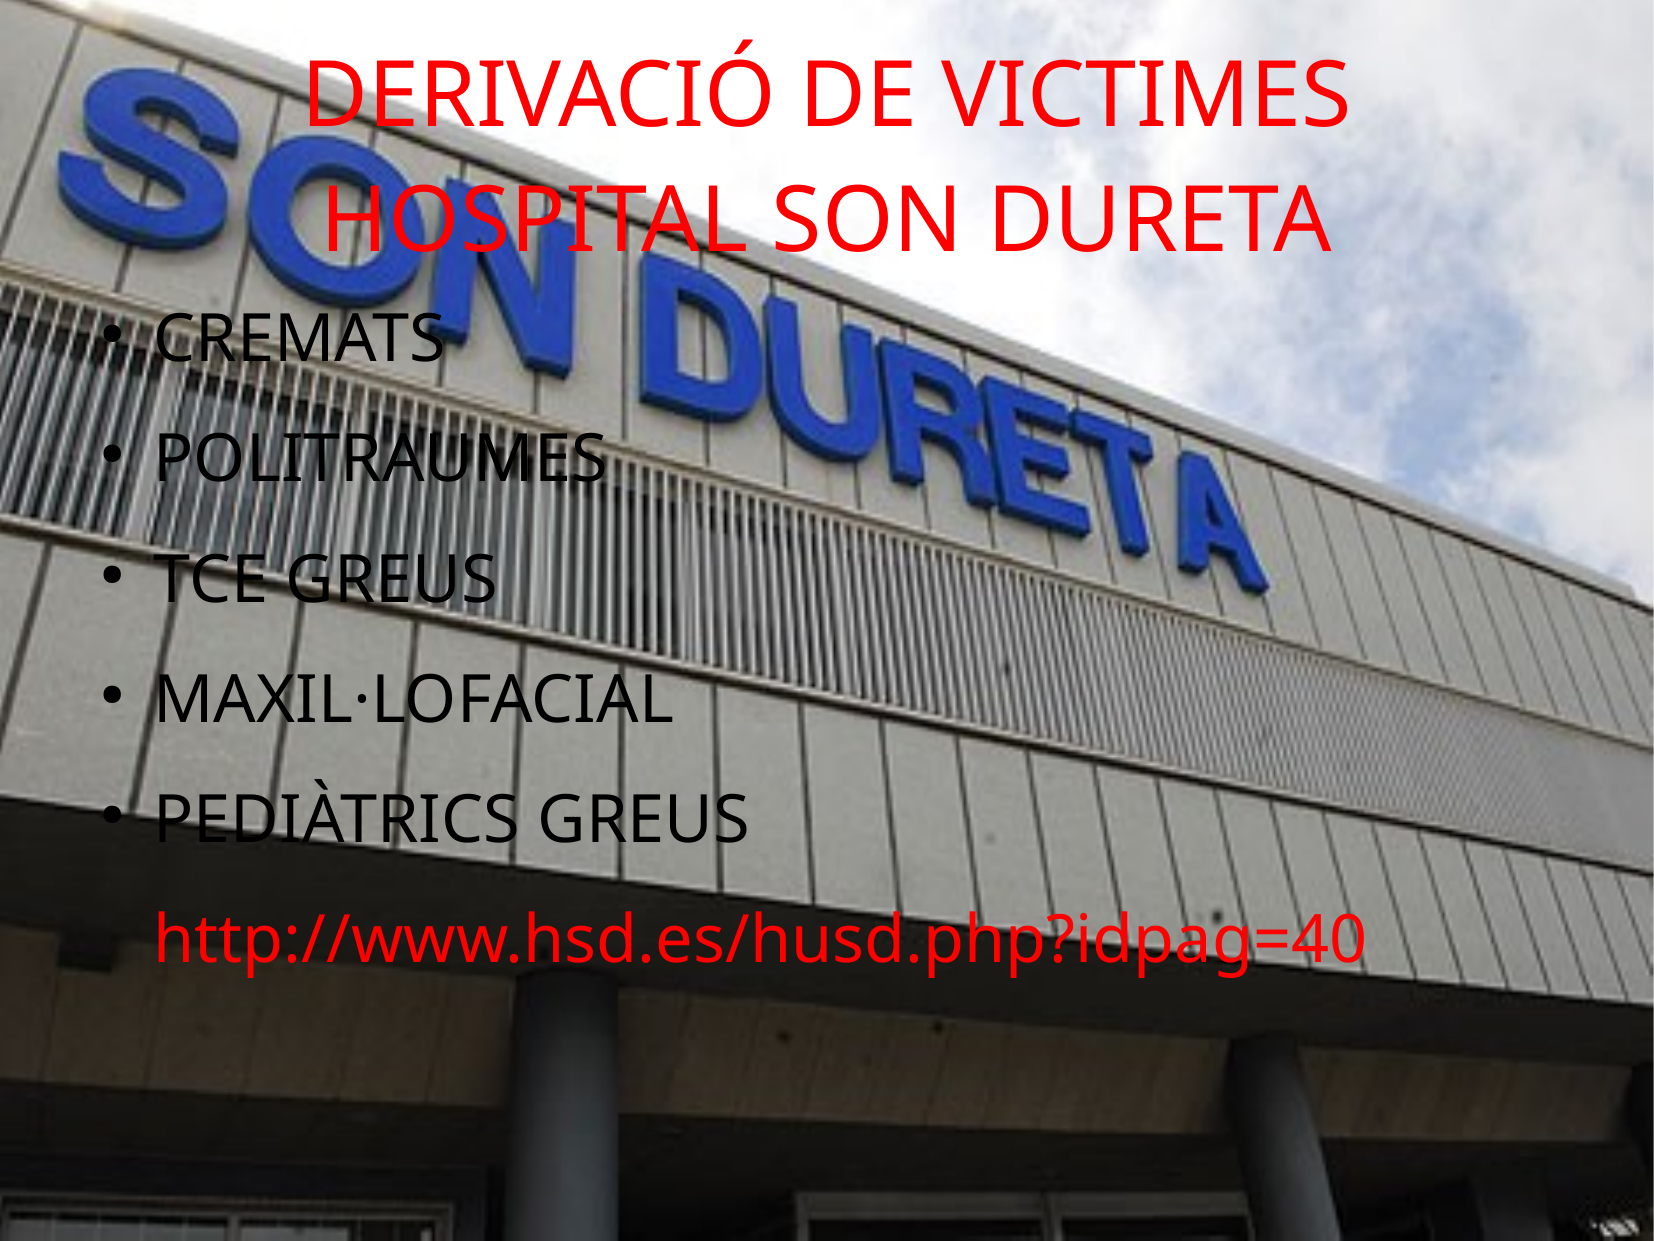

# DERIVACIÓ DE VICTIMES HOSPITAL SON DURETA
CREMATS
POLITRAUMES
TCE GREUS
MAXIL·LOFACIAL
PEDIÀTRICS GREUS
http://www.hsd.es/husd.php?idpag=40